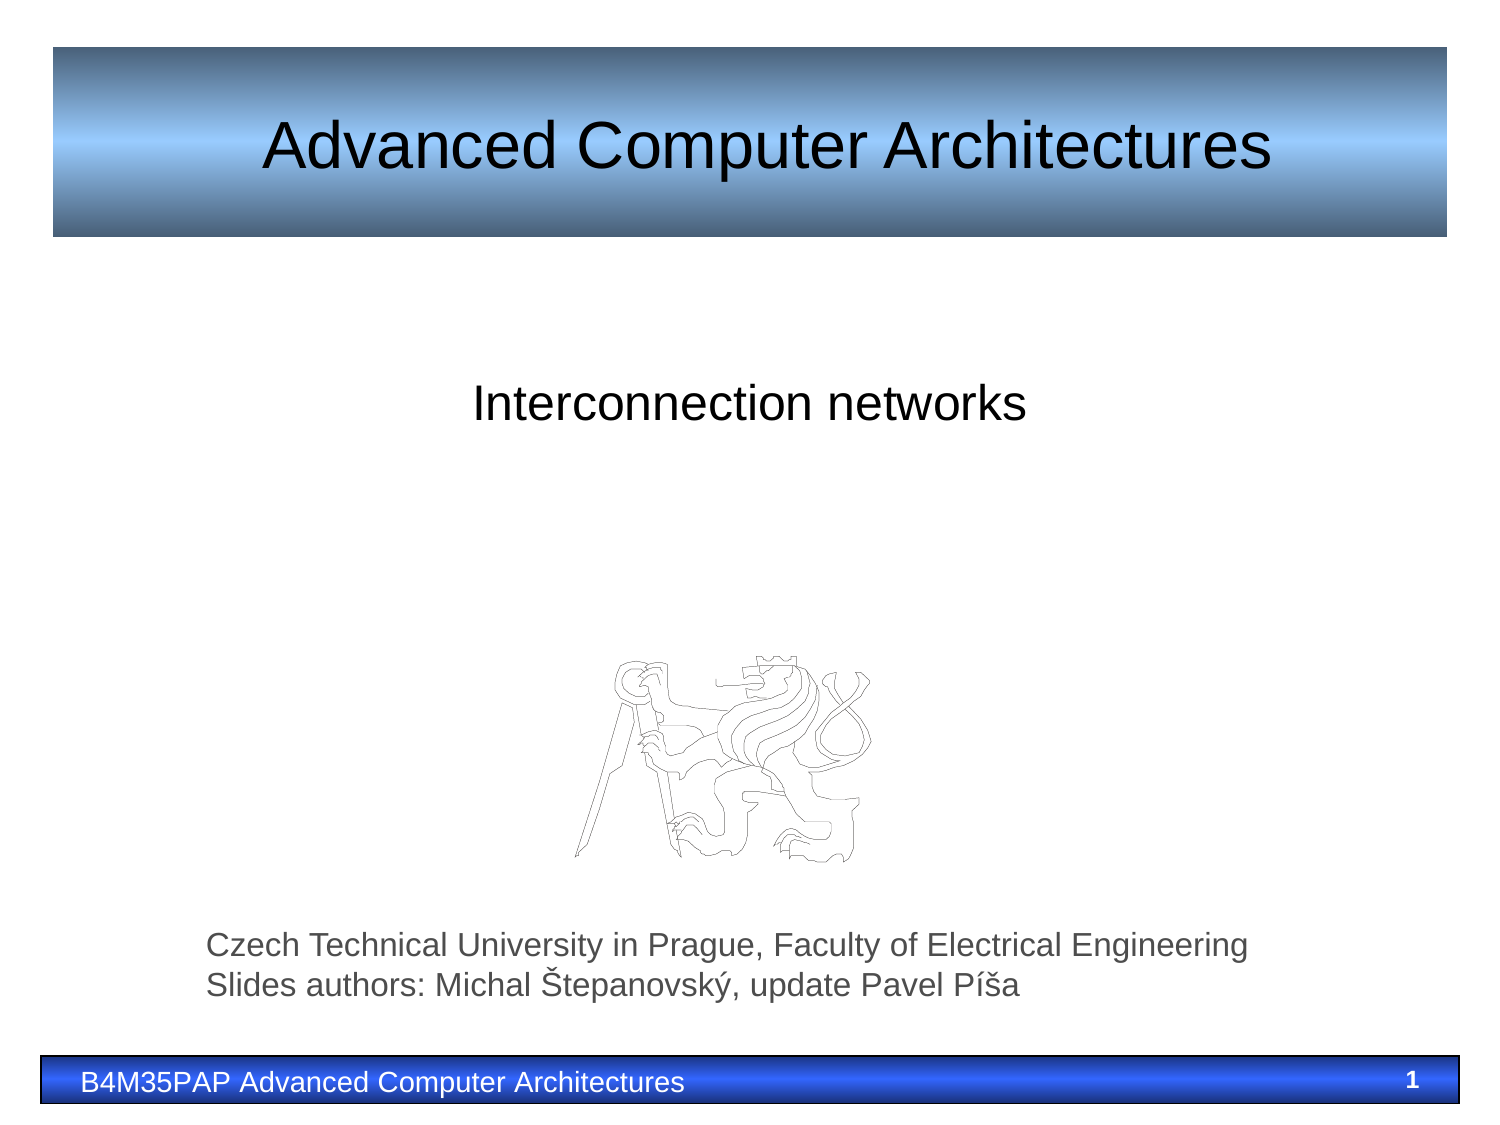

Advanced Computer Architectures
Interconnection networks
Czech Technical University in Prague, Faculty of Electrical Engineering
Slides authors: Michal Štepanovský, update Pavel Píša